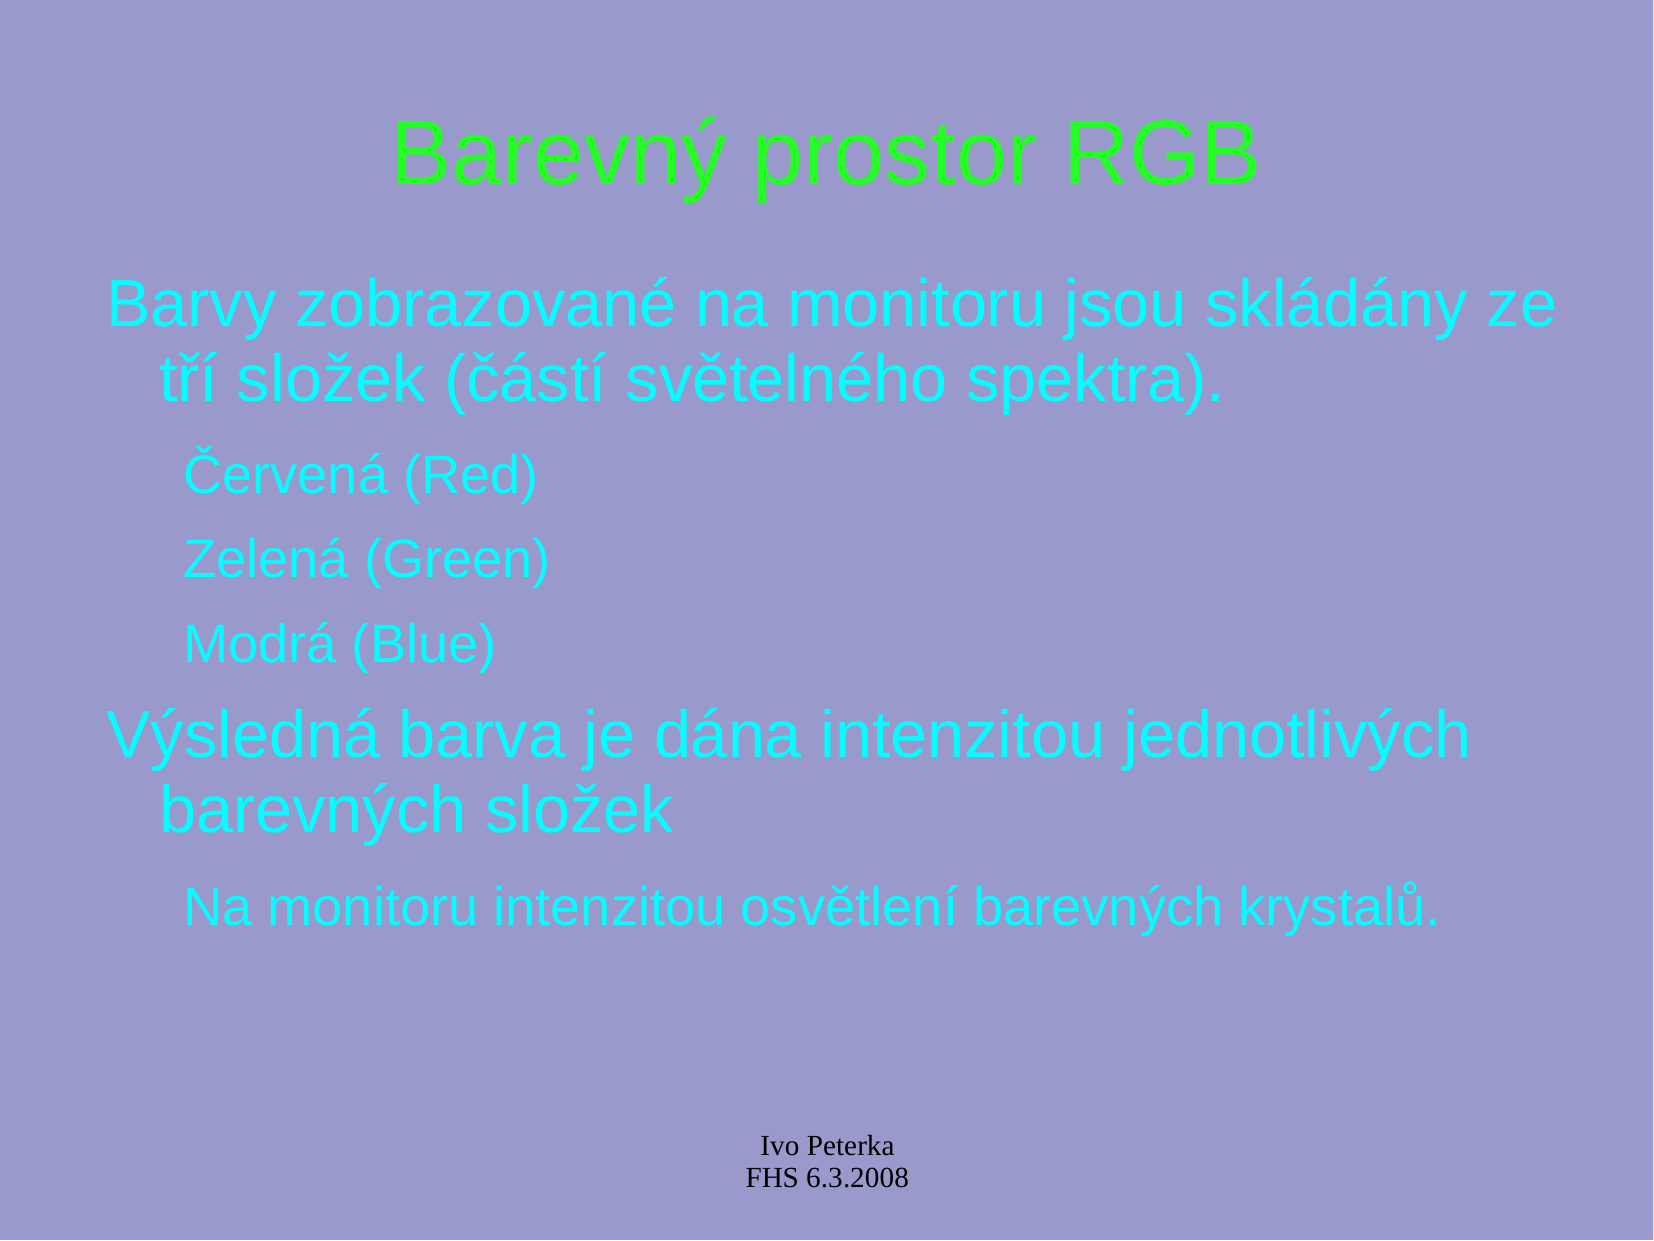

# Barevný prostor RGB
Barvy zobrazované na monitoru jsou skládány ze tří složek (částí světelného spektra).
Červená (Red)
Zelená (Green)
Modrá (Blue)
Výsledná barva je dána intenzitou jednotlivých barevných složek
Na monitoru intenzitou osvětlení barevných krystalů.